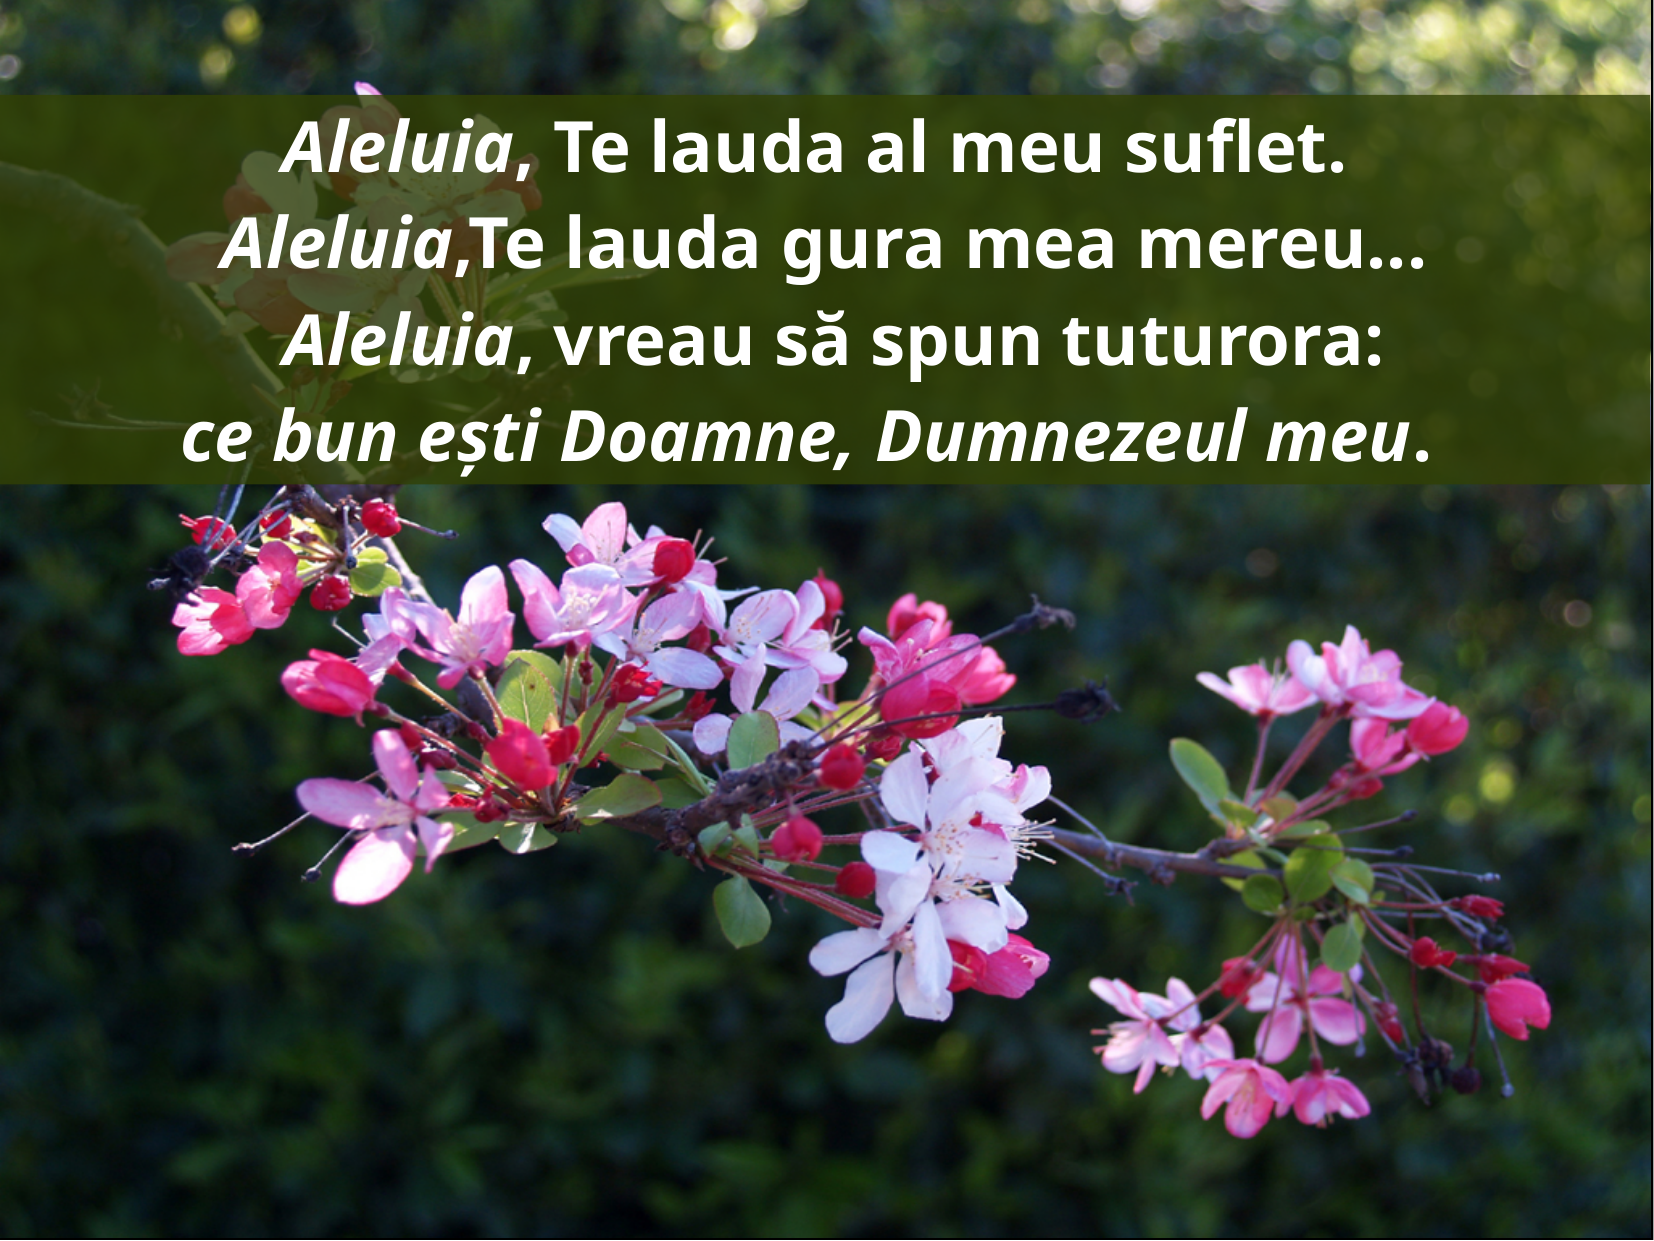

Aleluia, Te lauda al meu suflet.
Aleluia,Te lauda gura mea mereu...
 Aleluia, vreau să spun tuturora:
ce bun ești Doamne, Dumnezeul meu.